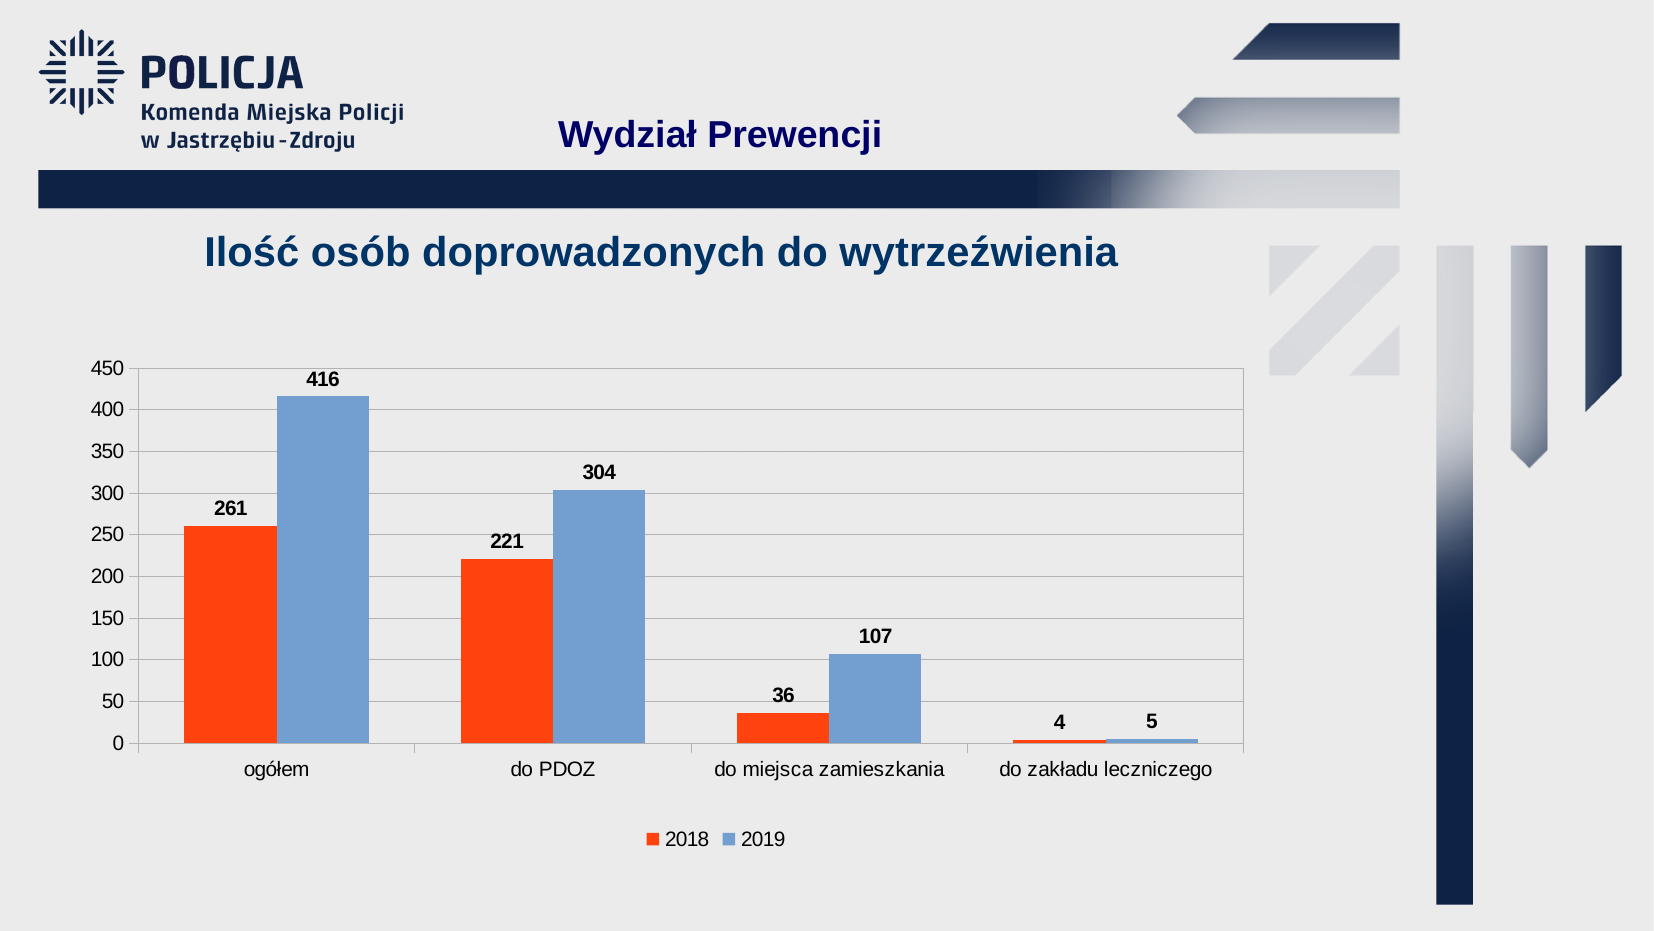

Wydział Prewencji
Ilość osób doprowadzonych do wytrzeźwienia
### Chart
| Category | 2018 | 2019 |
|---|---|---|
| ogółem | 261.0 | 416.0 |
| do PDOZ | 221.0 | 304.0 |
| do miejsca zamieszkania | 36.0 | 107.0 |
| do zakładu leczniczego | 4.0 | 5.0 |